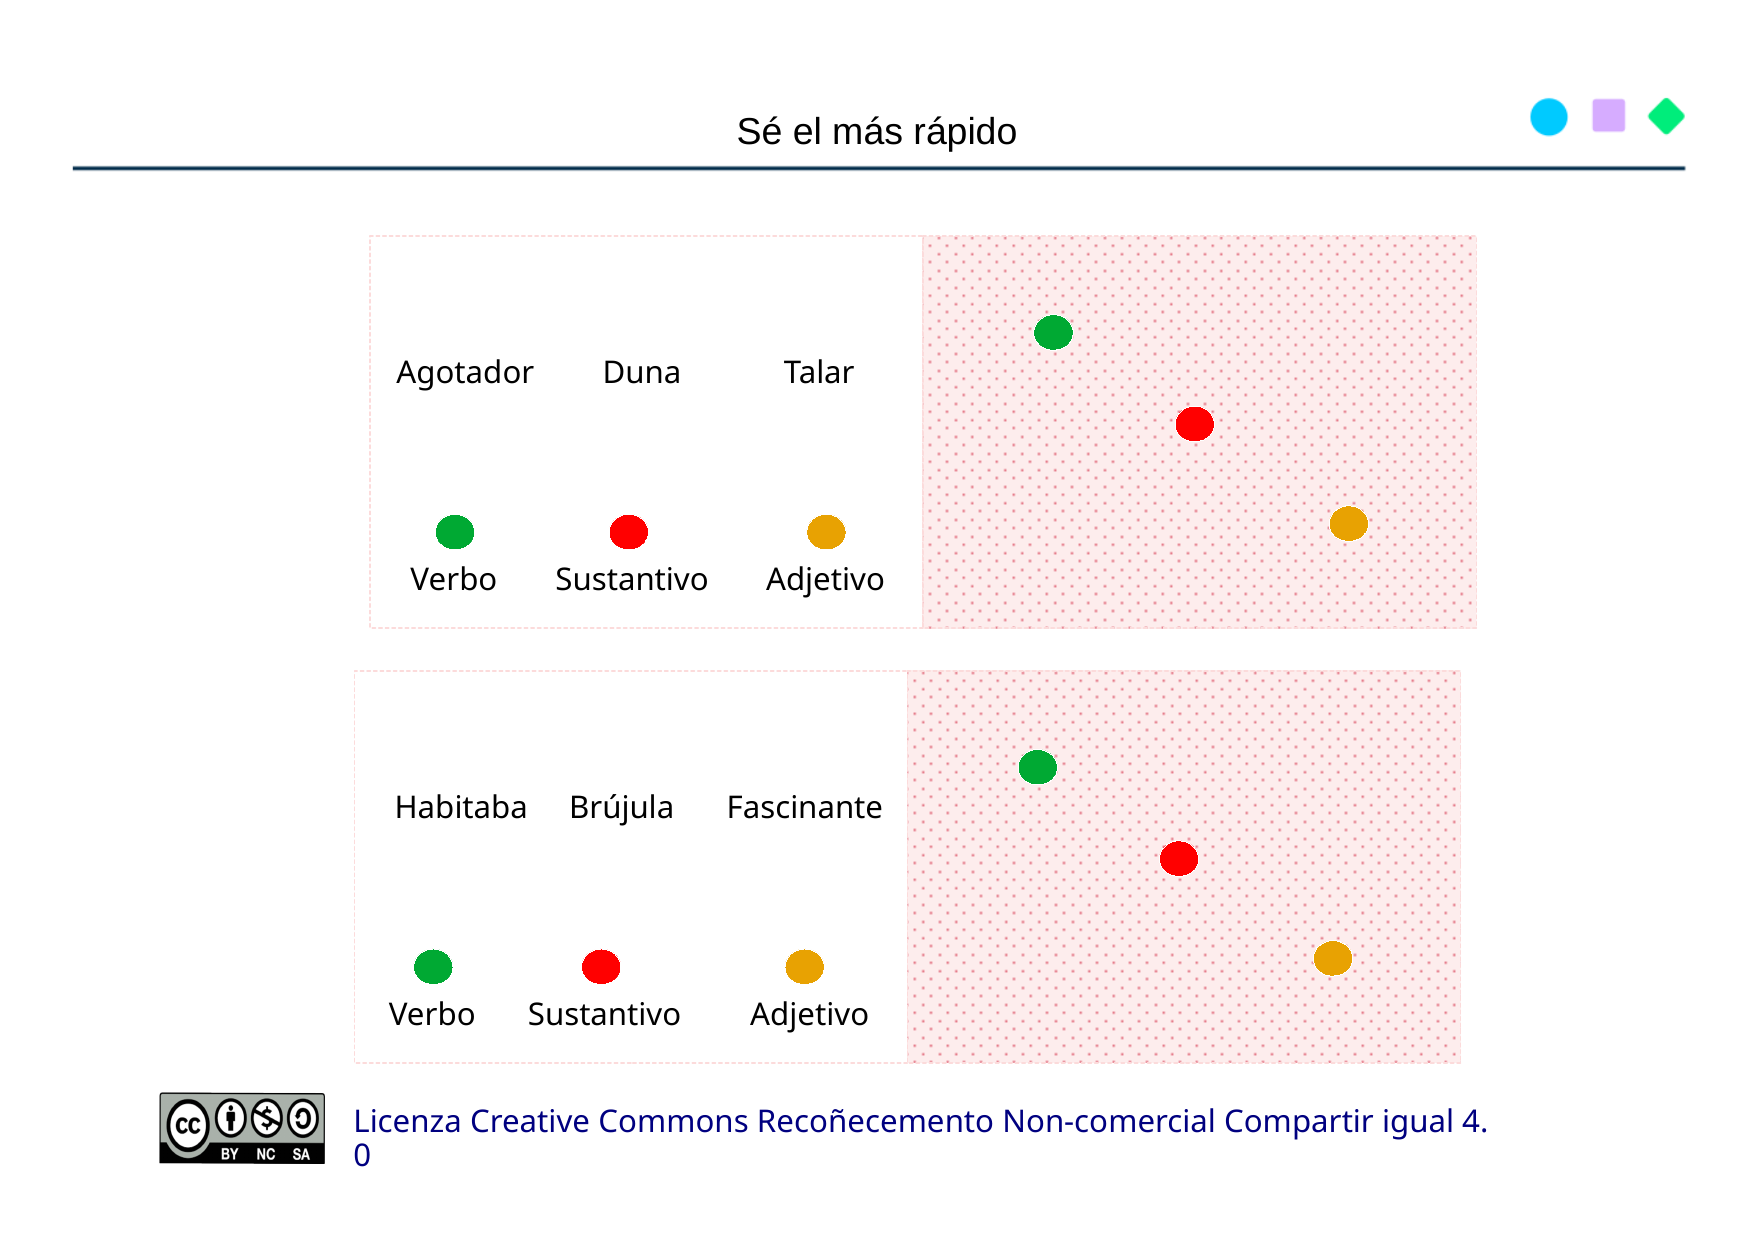

Sé el más rápido
Agotador
Duna
Talar
Verbo
Sustantivo
Adjetivo
Habitaba
Brújula
Fascinante
Verbo
Sustantivo
Adjetivo
Licenza Creative Commons Recoñecemento Non-comercial Compartir igual 4.0